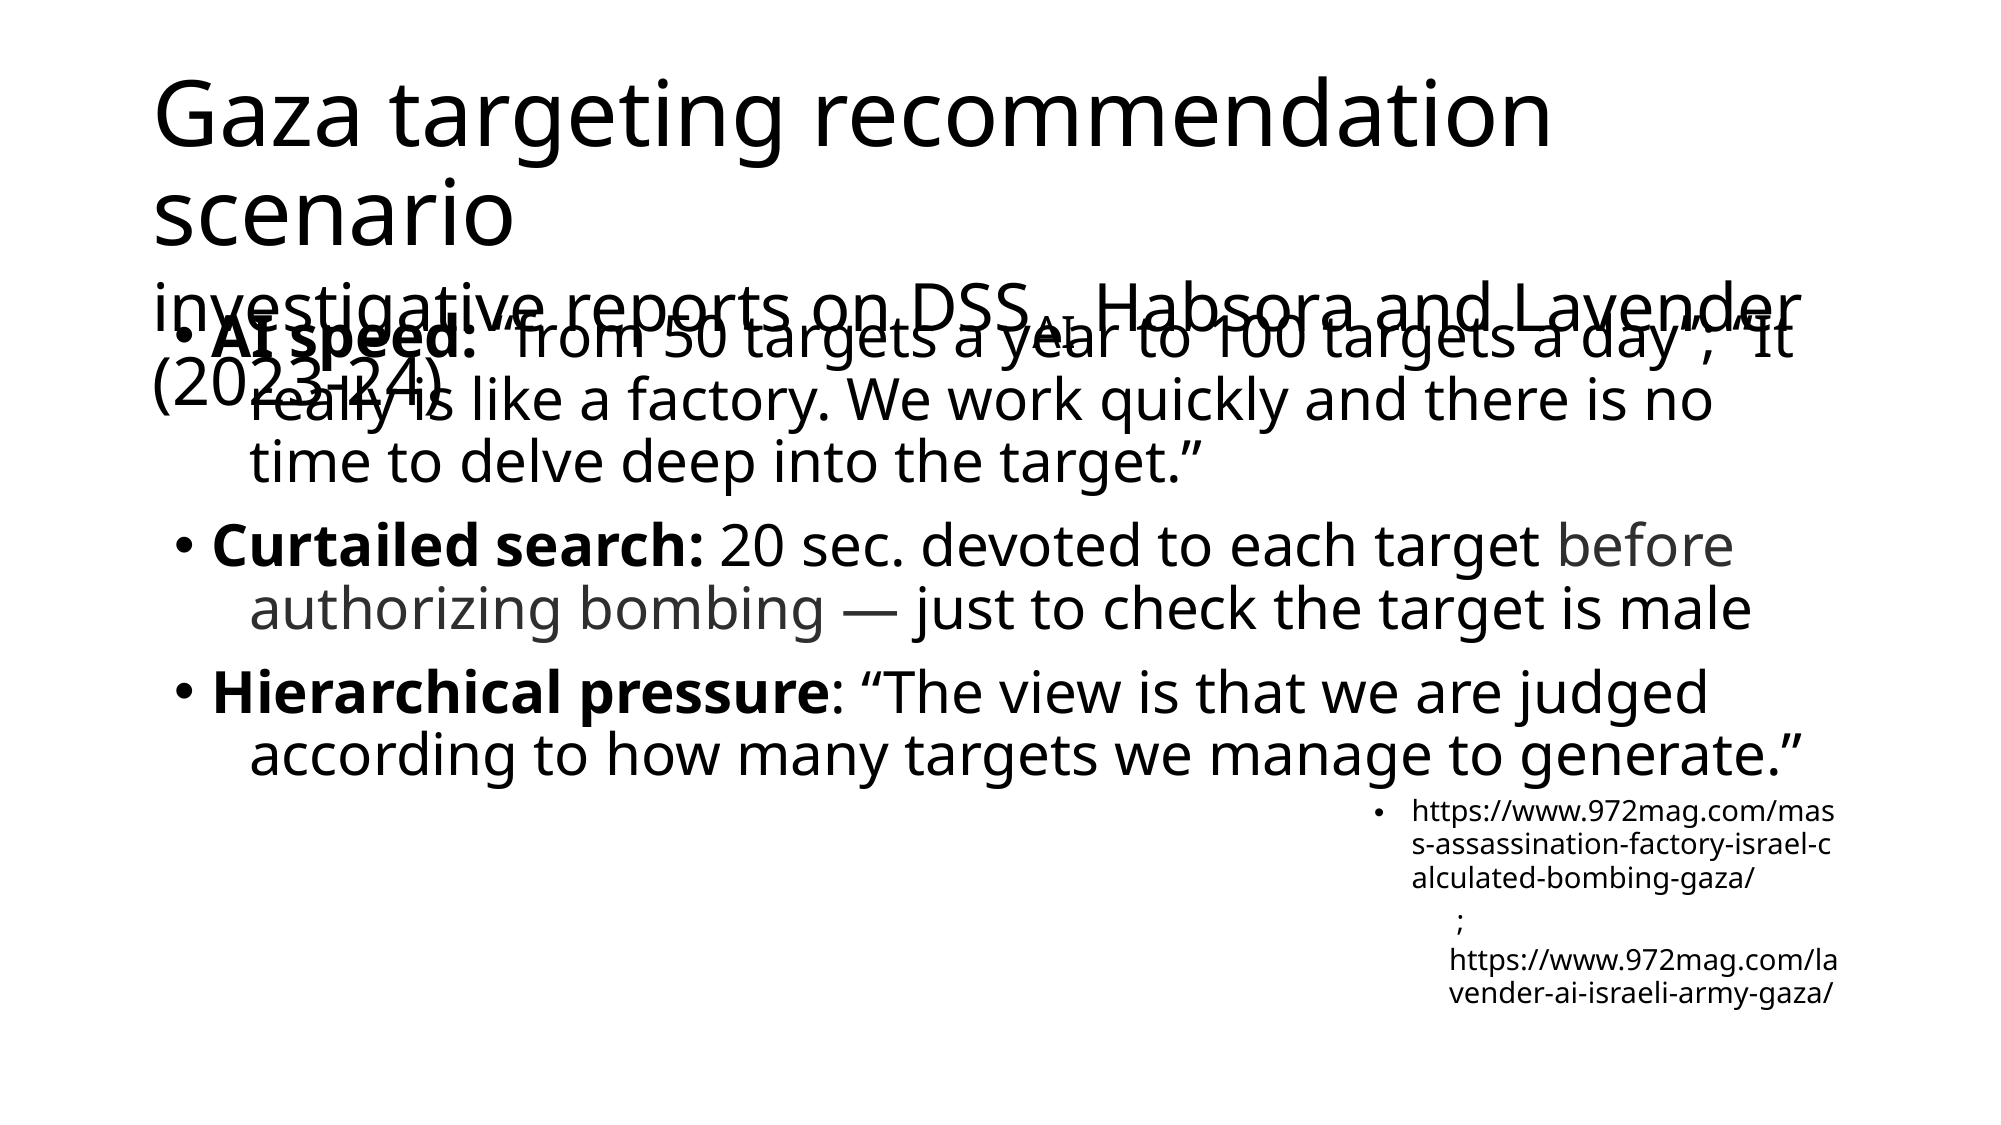

# Gaza targeting recommendation scenario investigative reports on DSSAI Habsora and Lavender (2023-24)
AI speed: “from 50 targets a year to 100 targets a day”; “It really is like a factory. We work quickly and there is no time to delve deep into the target.”
Curtailed search: 20 sec. devoted to each target before authorizing bombing — just to check the target is male
Hierarchical pressure: “The view is that we are judged according to how many targets we manage to generate.”
https://www.972mag.com/mass-assassination-factory-israel-calculated-bombing-gaza/ ; https://www.972mag.com/lavender-ai-israeli-army-gaza/